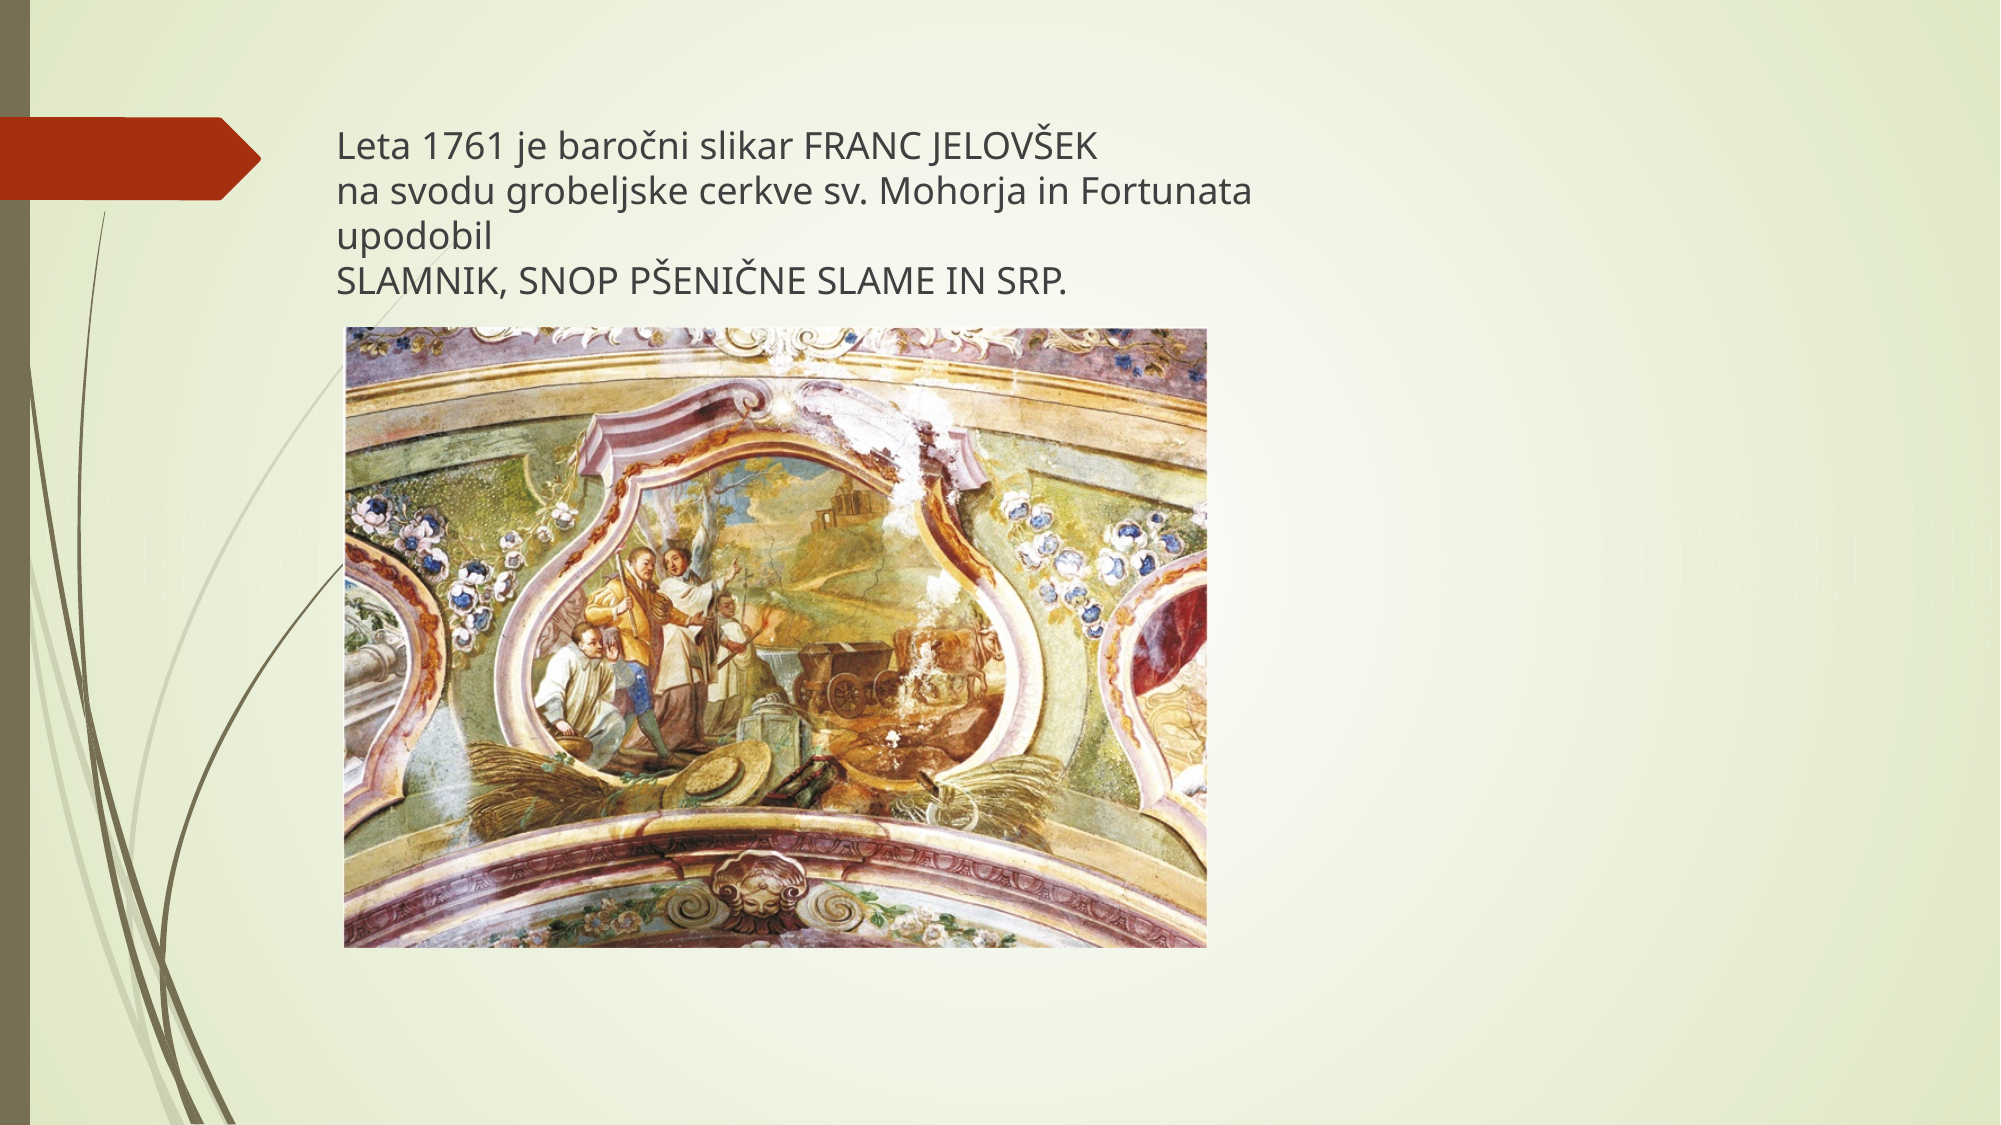

Leta 1761 je baročni slikar FRANC JELOVŠEK
na svodu grobeljske cerkve sv. Mohorja in Fortunata upodobil
SLAMNIK, SNOP PŠENIČNE SLAME IN SRP.